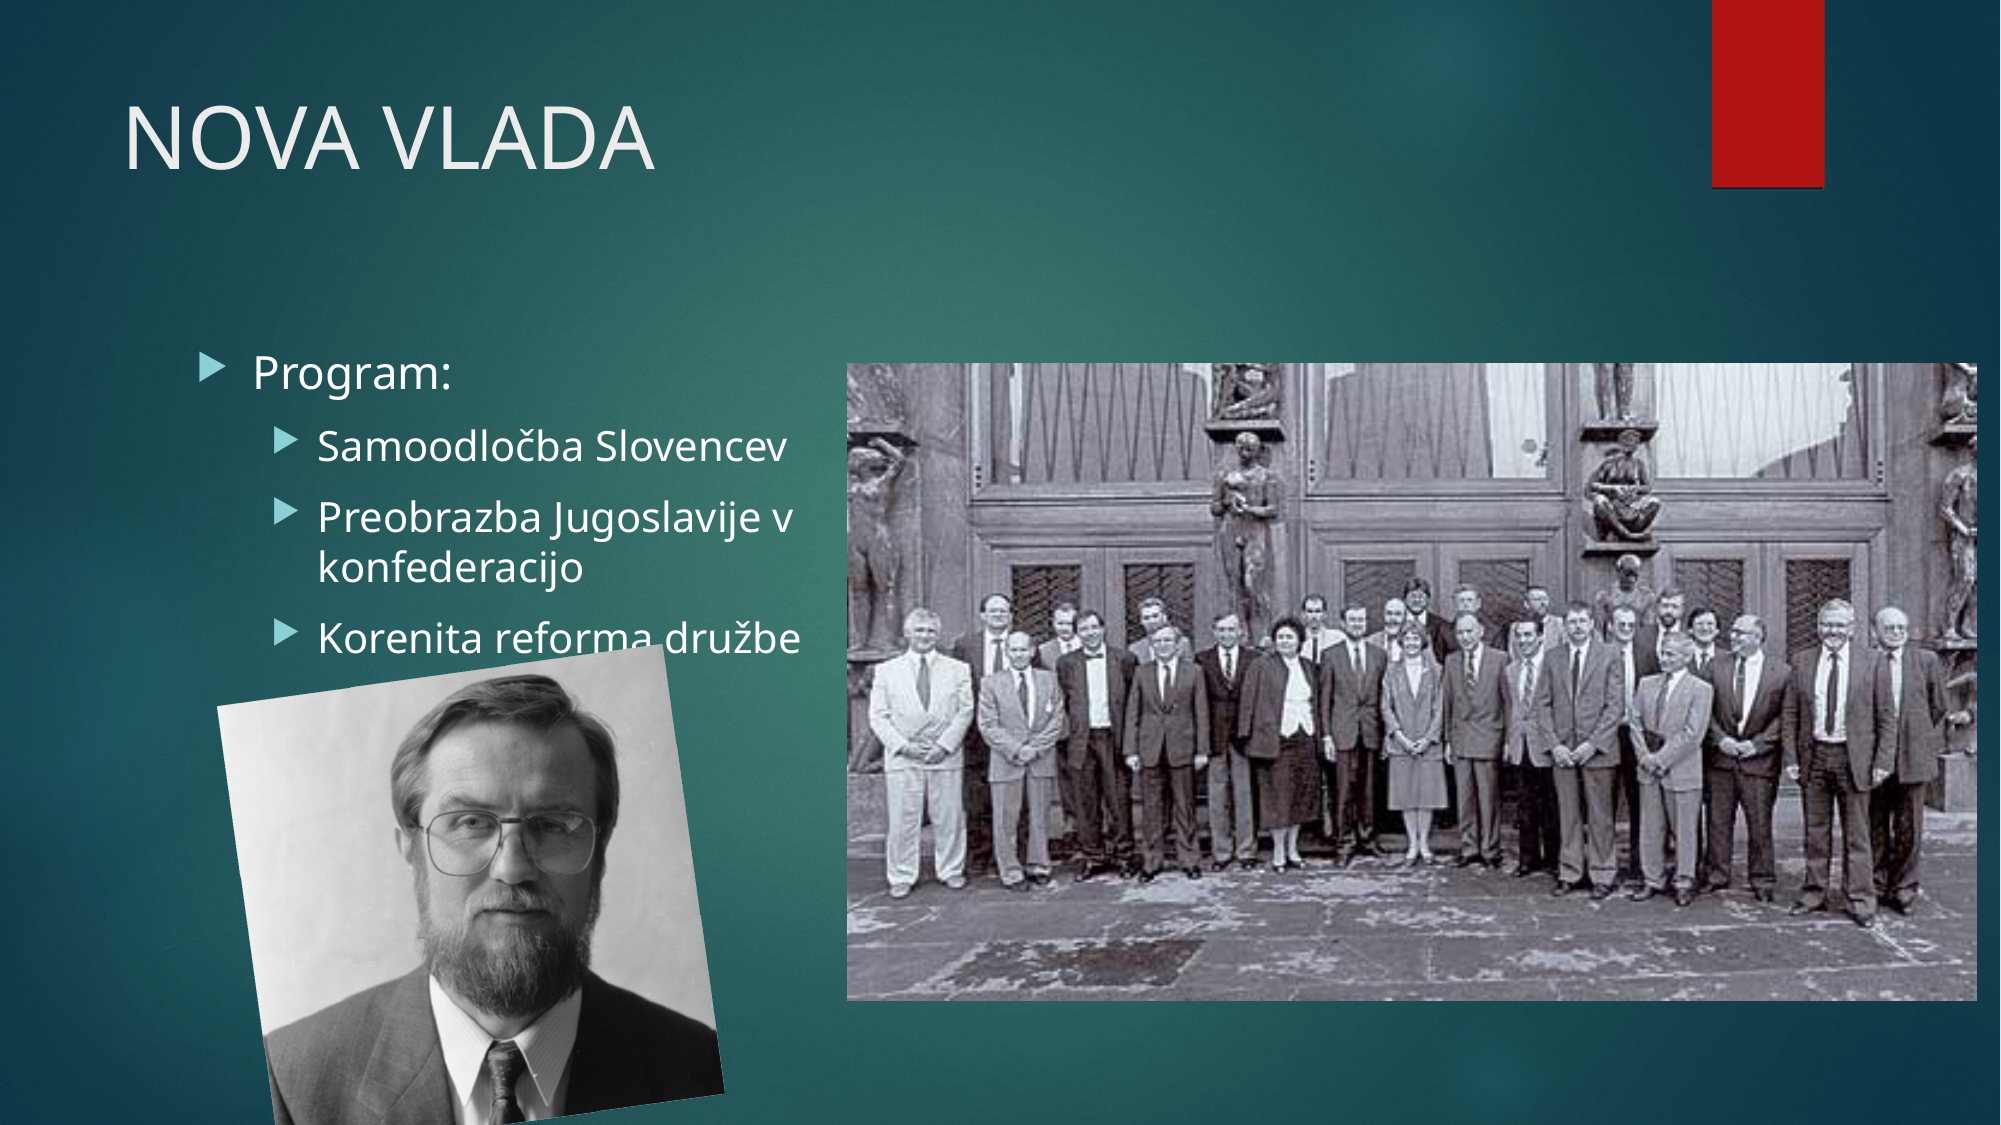

# NOVA VLADA
Program:
Samoodločba Slovencev
Preobrazba Jugoslavije v
konfederacijo
Korenita reforma družbe